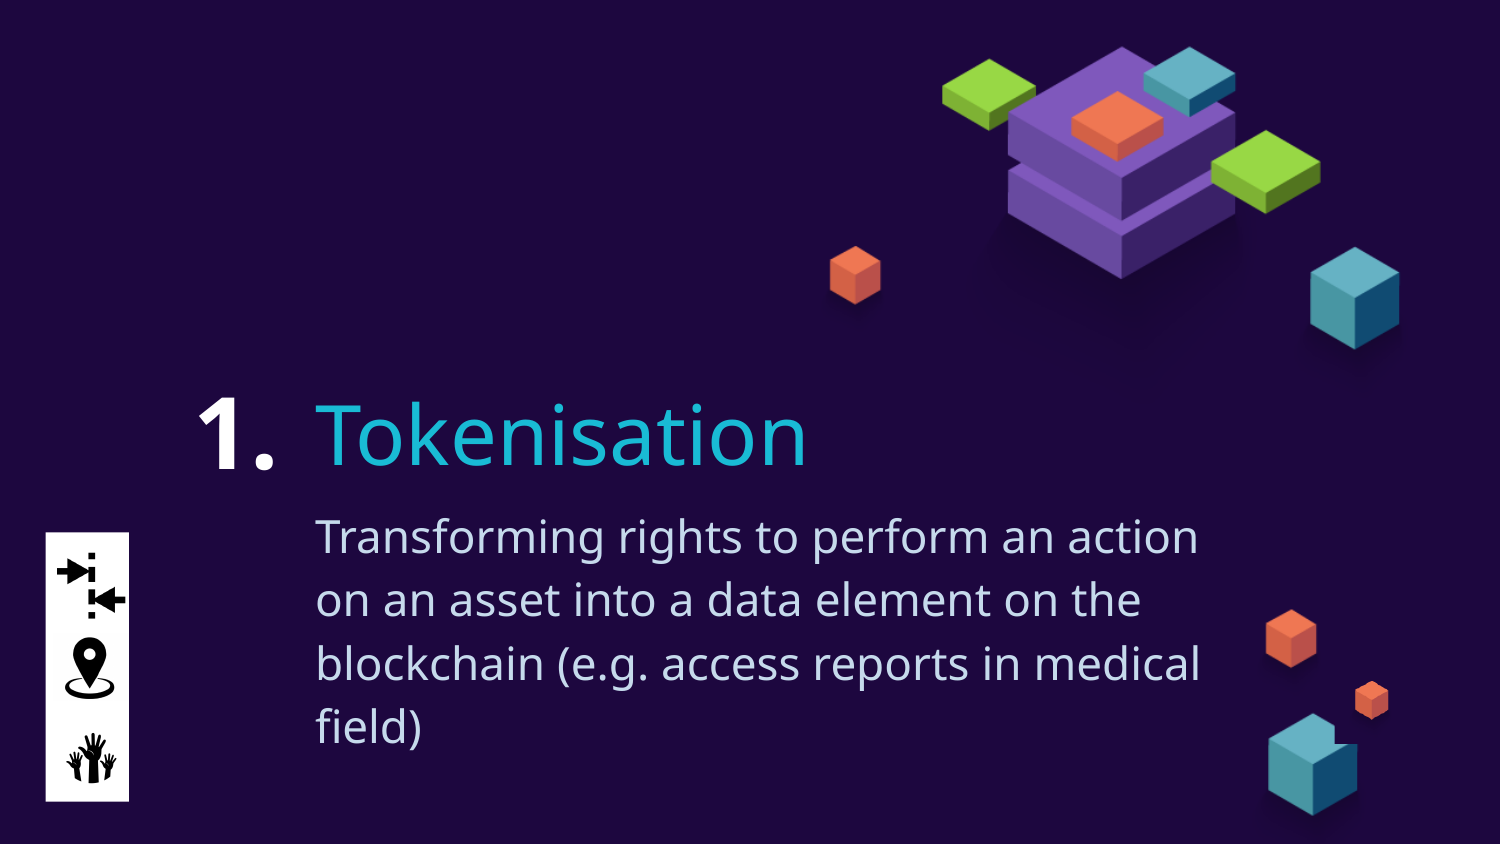

1.
# Tokenisation
Transforming rights to perform an action on an asset into a data element on the blockchain (e.g. access reports in medical field)